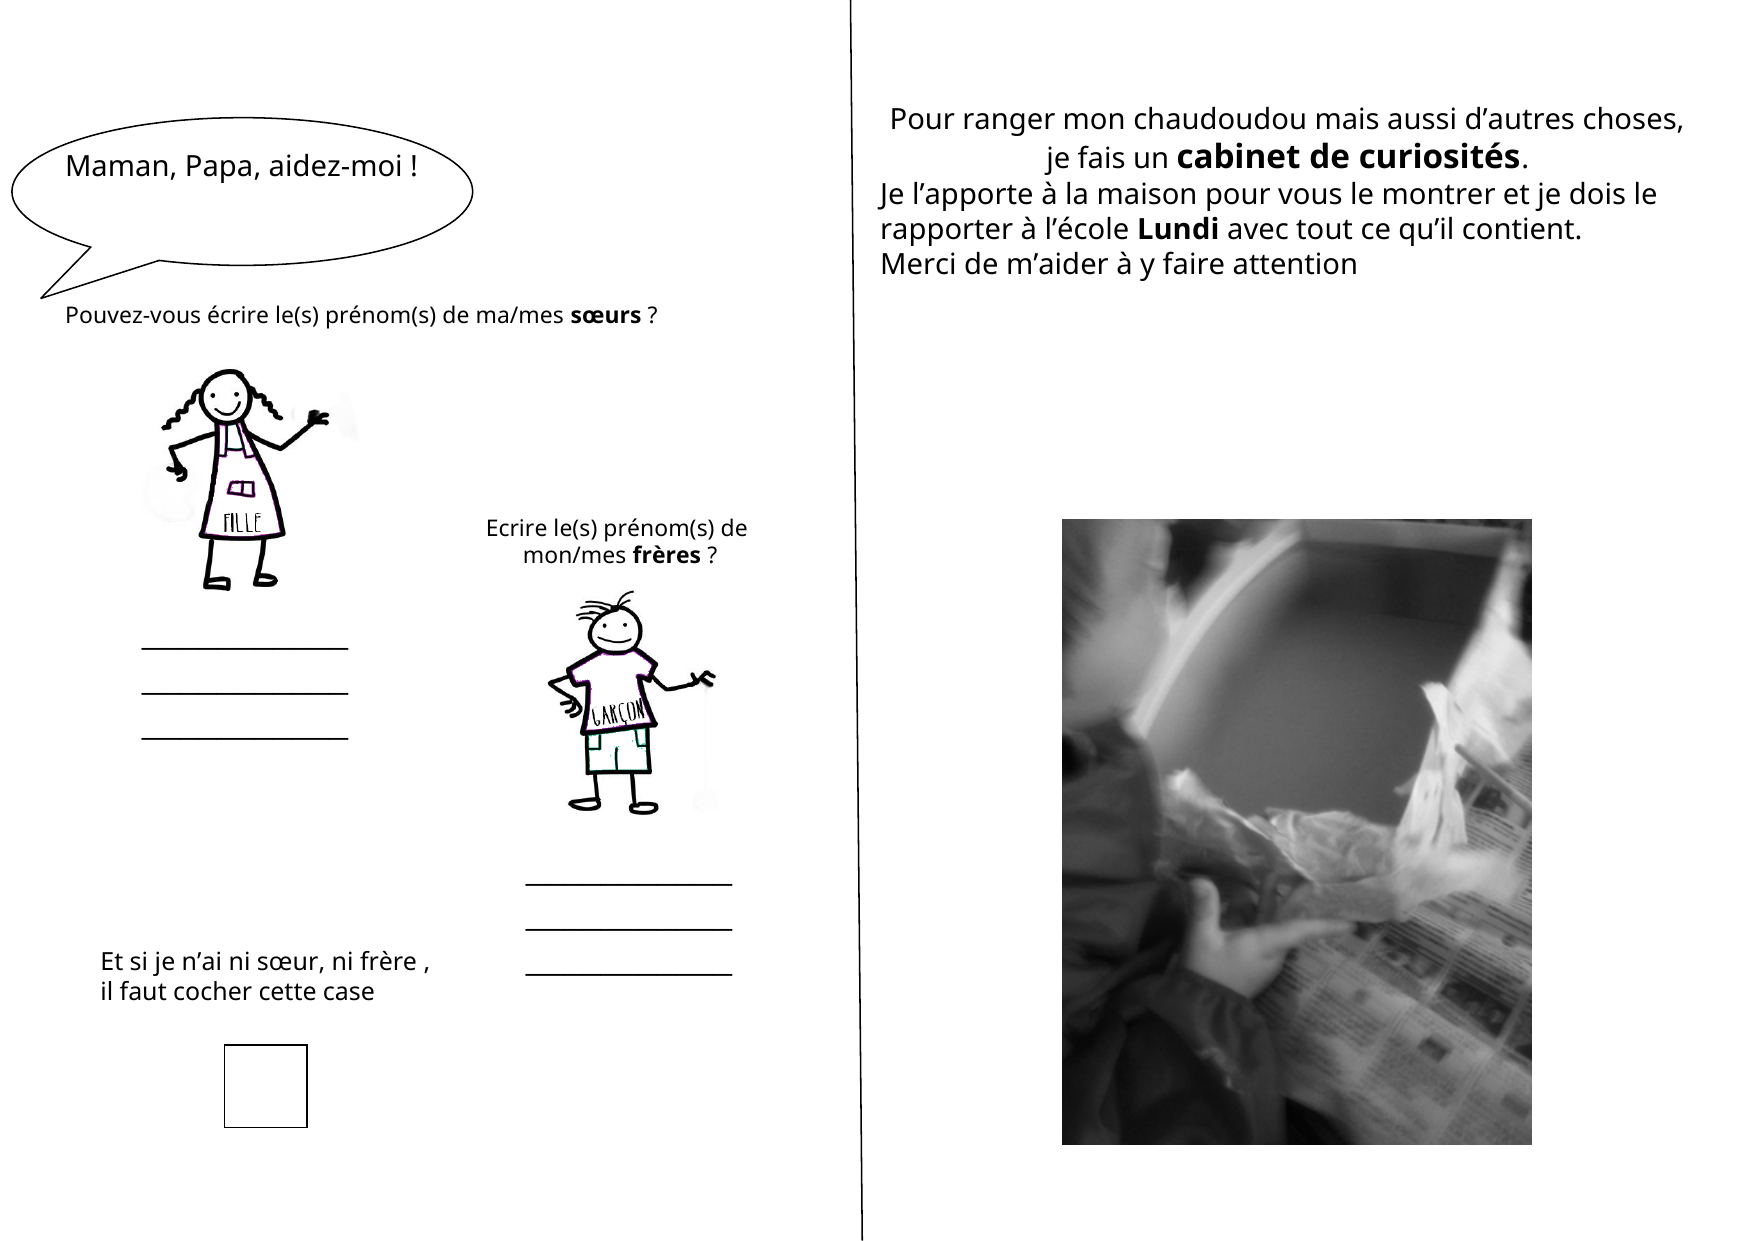

Pour ranger mon chaudoudou mais aussi d’autres choses, je fais un cabinet de curiosités.
Je l’apporte à la maison pour vous le montrer et je dois le rapporter à l’école Lundi avec tout ce qu’il contient.
Merci de m’aider à y faire attention
Maman, Papa, aidez-moi !
Pouvez-vous écrire le(s) prénom(s) de ma/mes sœurs ?
Ecrire le(s) prénom(s) de
mon/mes frères ?
_________________________________
_________________________________
Et si je n’ai ni sœur, ni frère ,
il faut cocher cette case